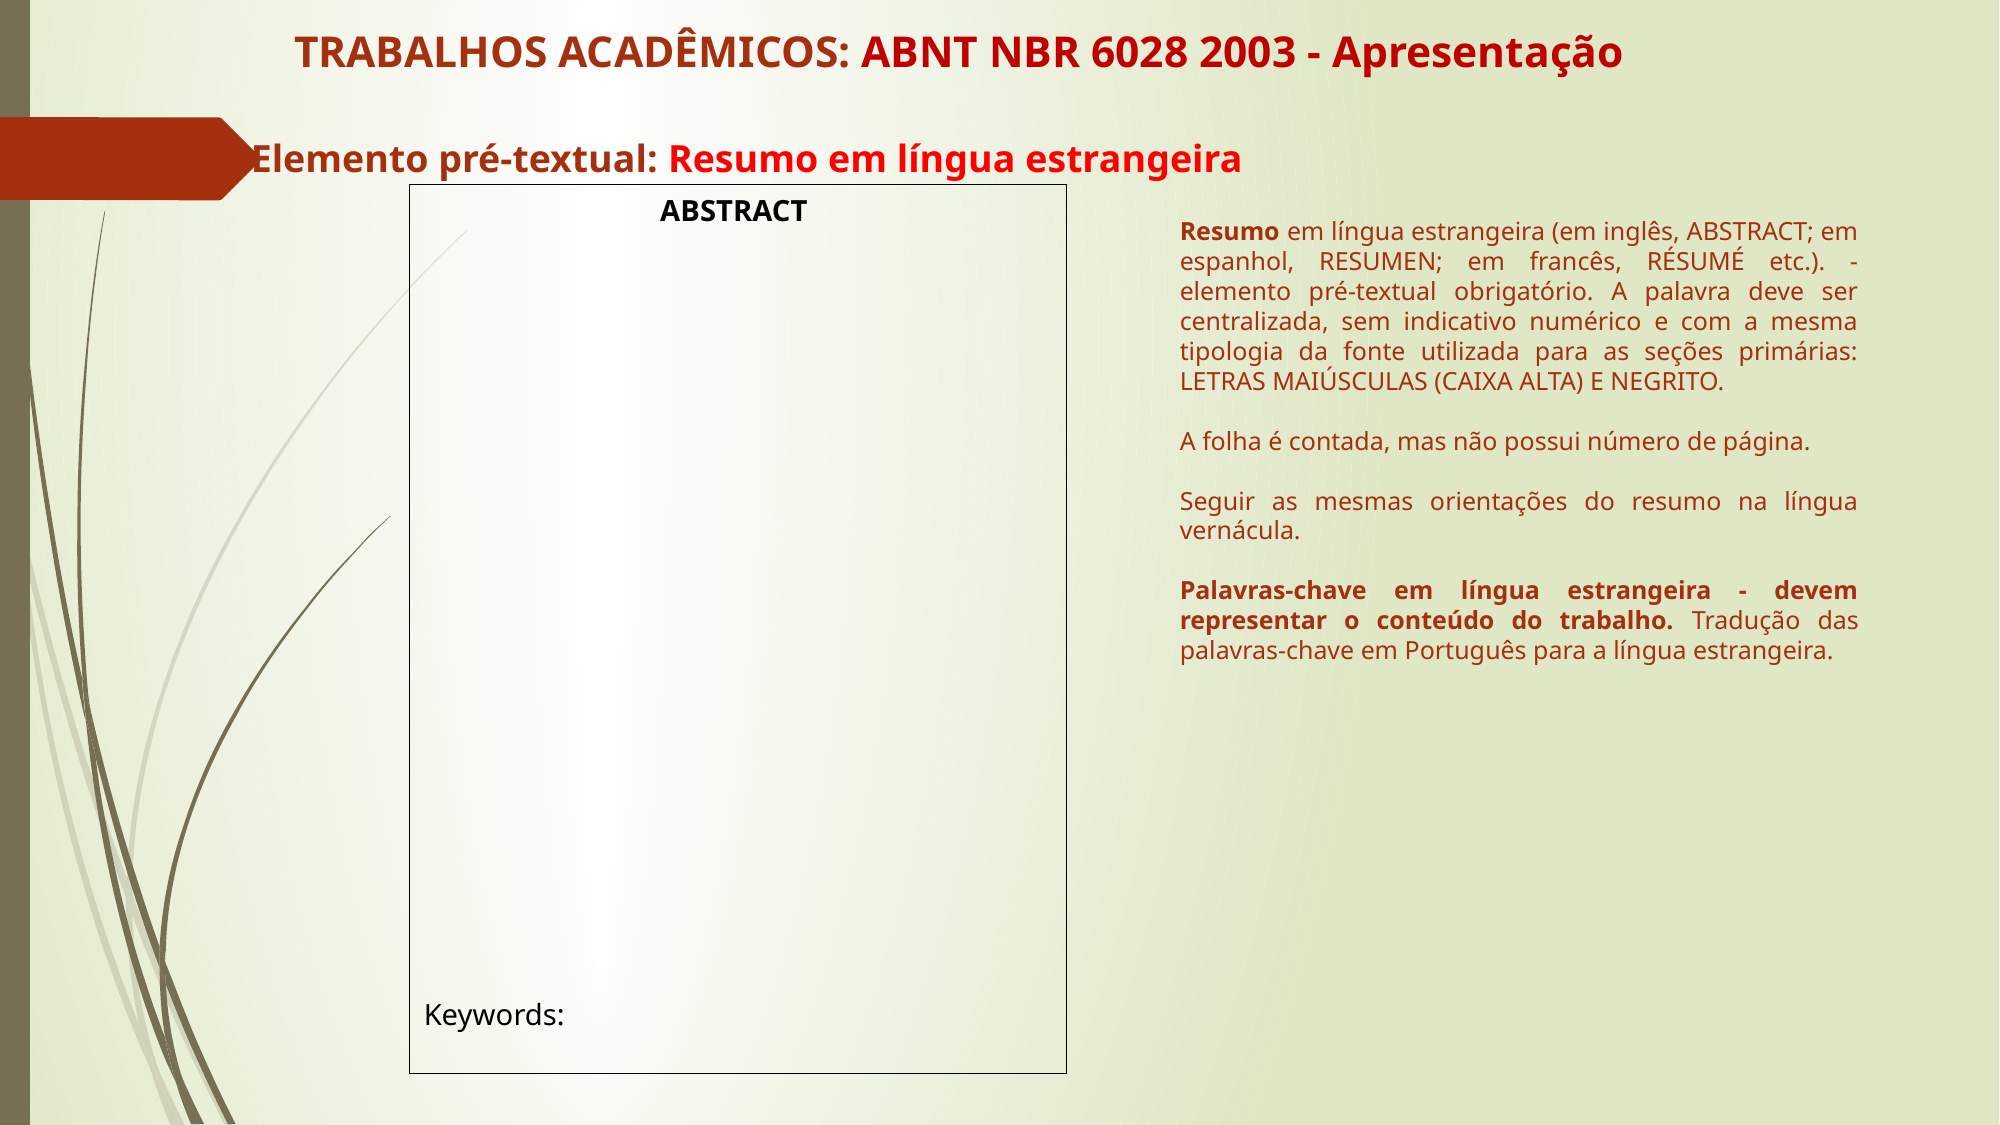

TRABALHOS ACADÊMICOS: ABNT NBR 6028 2003 - Apresentação
Elemento pré-textual: Resumo em língua estrangeira
ABSTRACT
Keywords:
Resumo em língua estrangeira (em inglês, ABSTRACT; em espanhol, RESUMEN; em francês, RÉSUMÉ etc.). - elemento pré-textual obrigatório. A palavra deve ser centralizada, sem indicativo numérico e com a mesma tipologia da fonte utilizada para as seções primárias: LETRAS MAIÚSCULAS (CAIXA ALTA) E NEGRITO.
A folha é contada, mas não possui número de página.
Seguir as mesmas orientações do resumo na língua vernácula.
Palavras-chave em língua estrangeira - devem representar o conteúdo do trabalho. Tradução das palavras-chave em Português para a língua estrangeira.